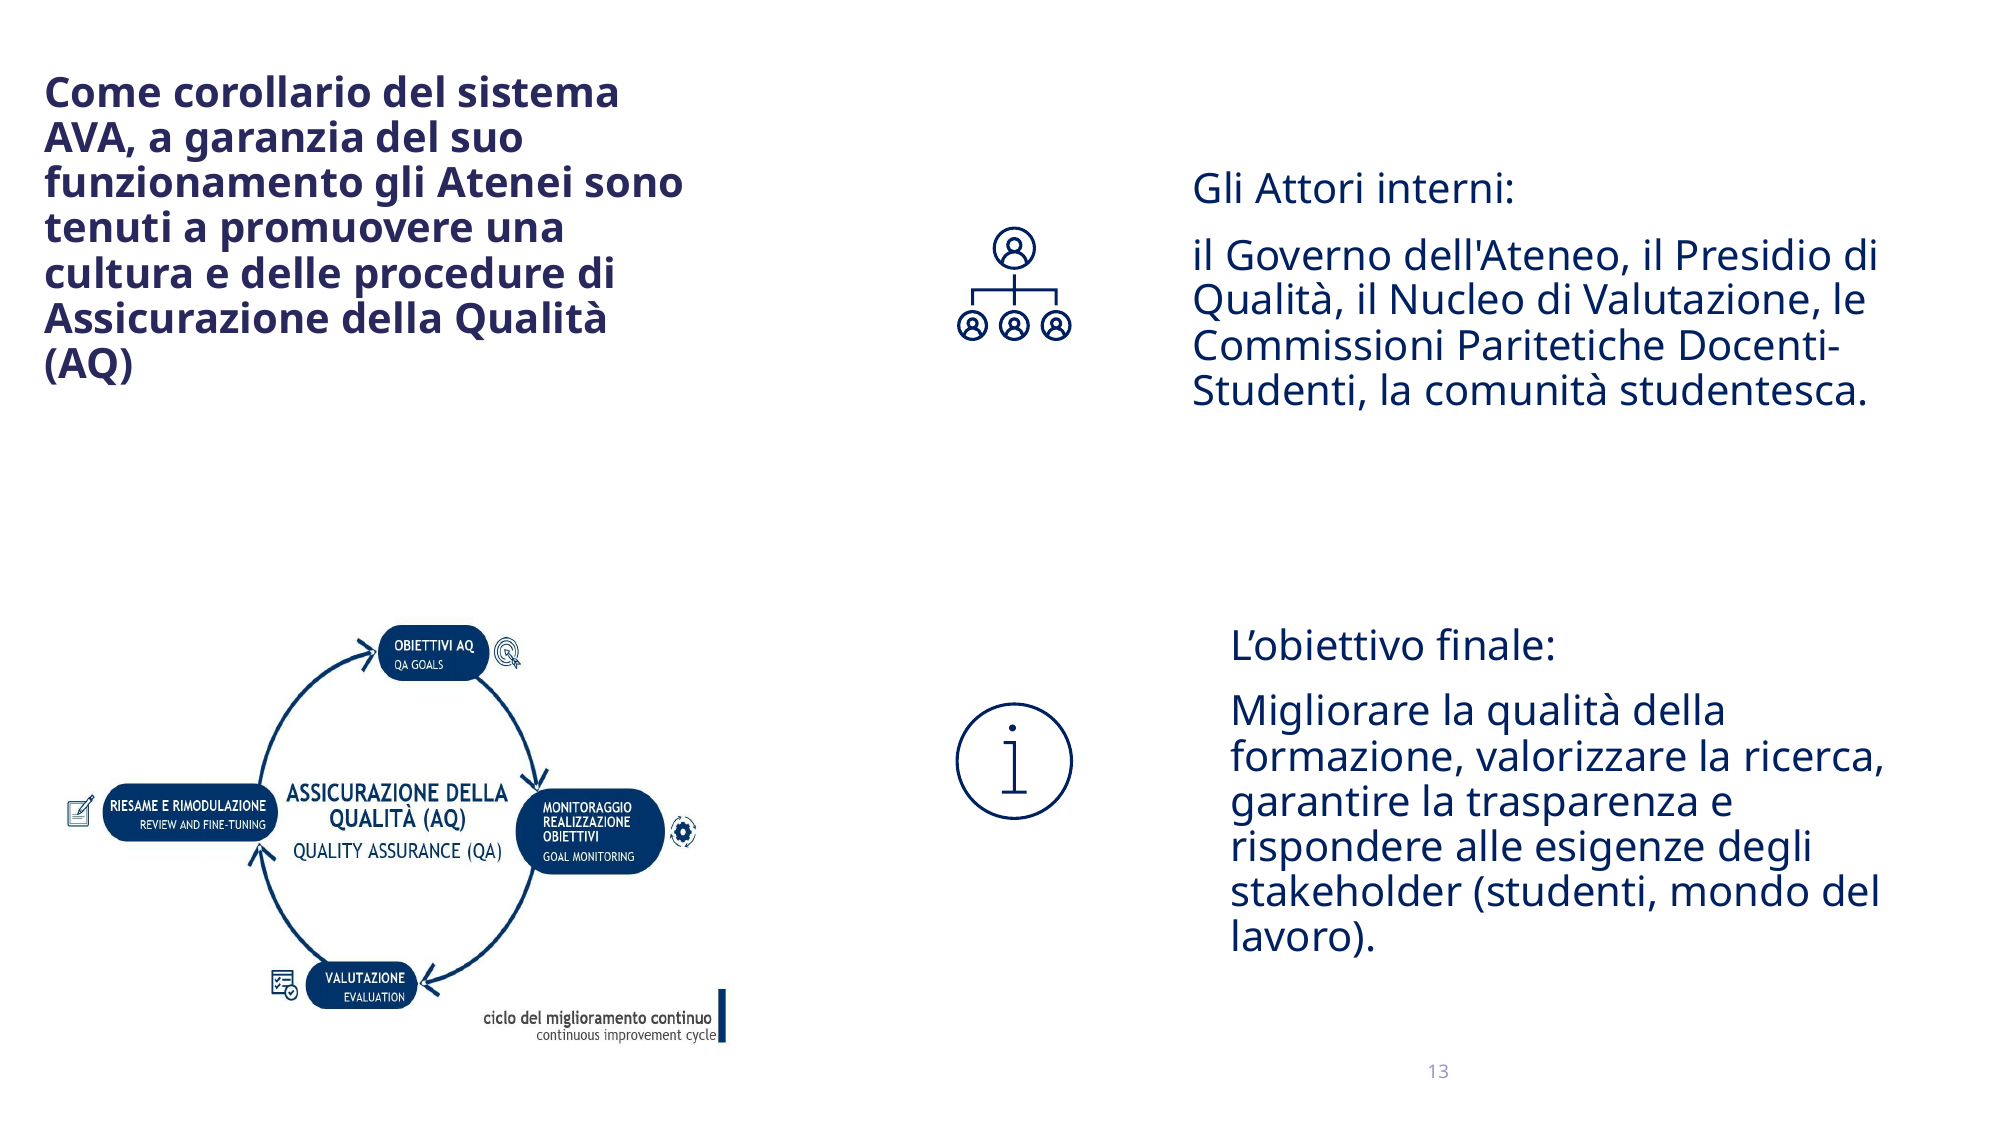

# Come corollario del sistema AVA, a garanzia del suo funzionamento gli Atenei sono tenuti a promuovere una cultura e delle procedure di Assicurazione della Qualità (AQ)
Gli Attori interni:
il Governo dell'Ateneo, il Presidio di Qualità, il Nucleo di Valutazione, le Commissioni Paritetiche Docenti-Studenti, la comunità studentesca.
L’obiettivo finale:
Migliorare la qualità della formazione, valorizzare la ricerca, garantire la trasparenza e rispondere alle esigenze degli stakeholder (studenti, mondo del lavoro).